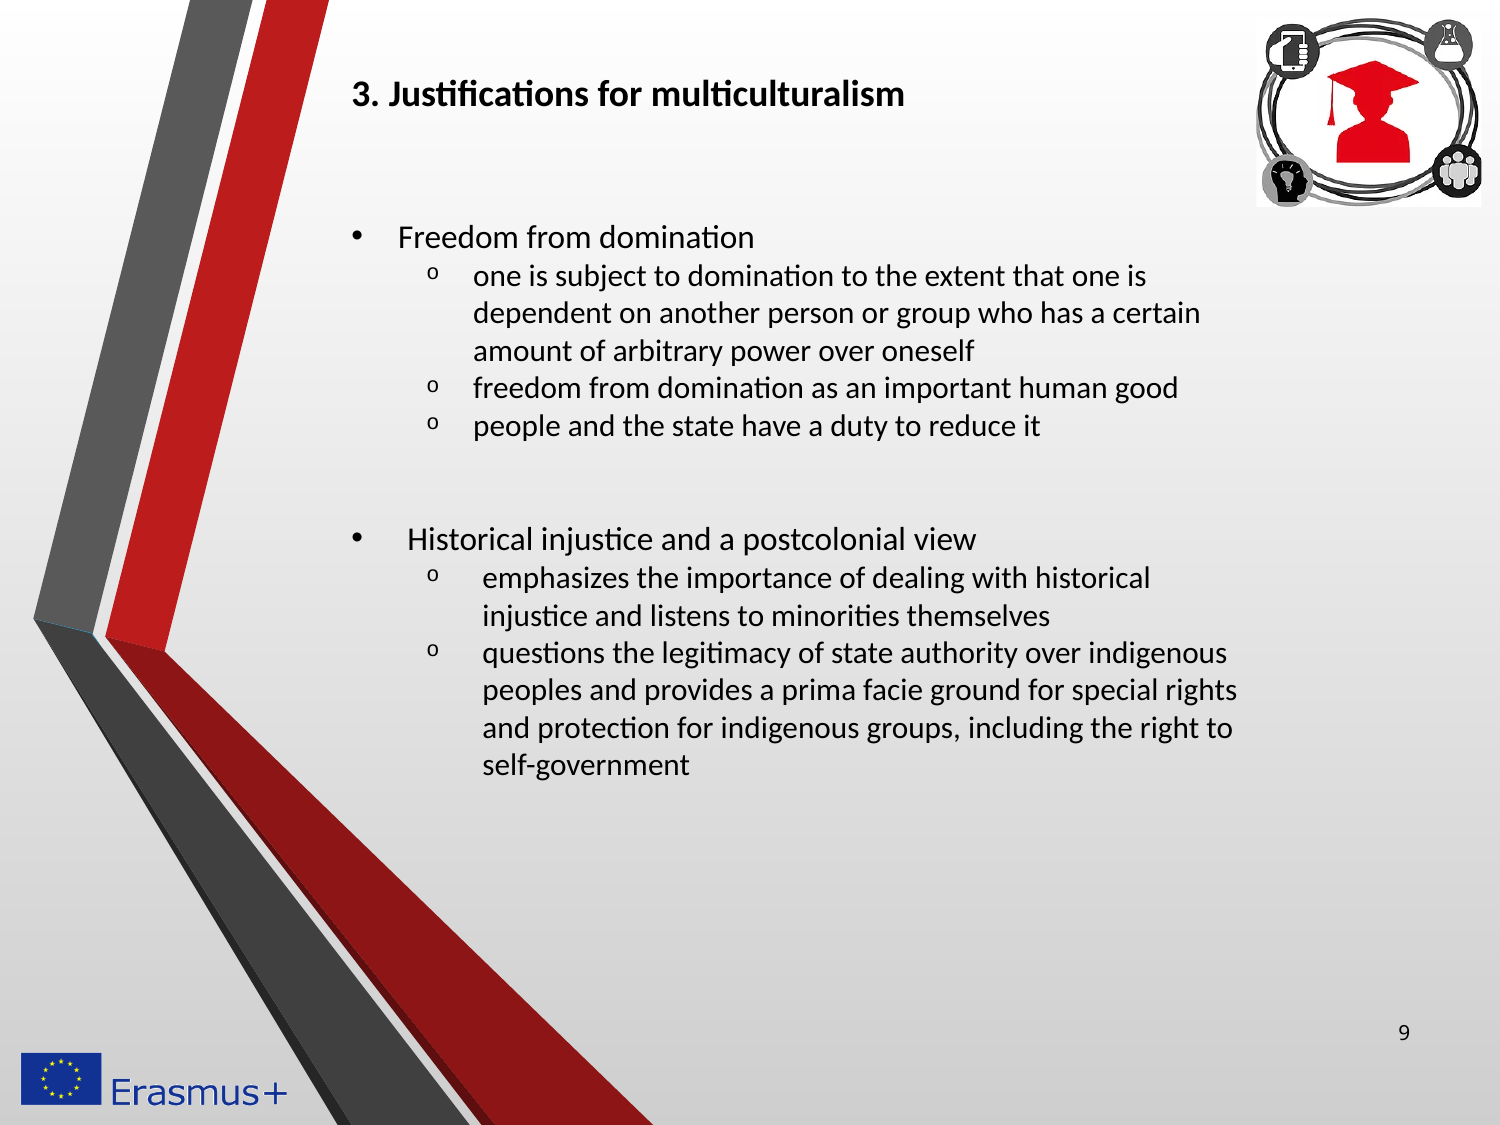

3. Justifications for multiculturalism
Freedom from domination
one is subject to domination to the extent that one is dependent on another person or group who has a certain amount of arbitrary power over oneself
freedom from domination as an important human good
people and the state have a duty to reduce it
Historical injustice and a postcolonial view
emphasizes the importance of dealing with historical injustice and listens to minorities themselves
questions the legitimacy of state authority over indigenous peoples and provides a prima facie ground for special rights and protection for indigenous groups, including the right to self-government